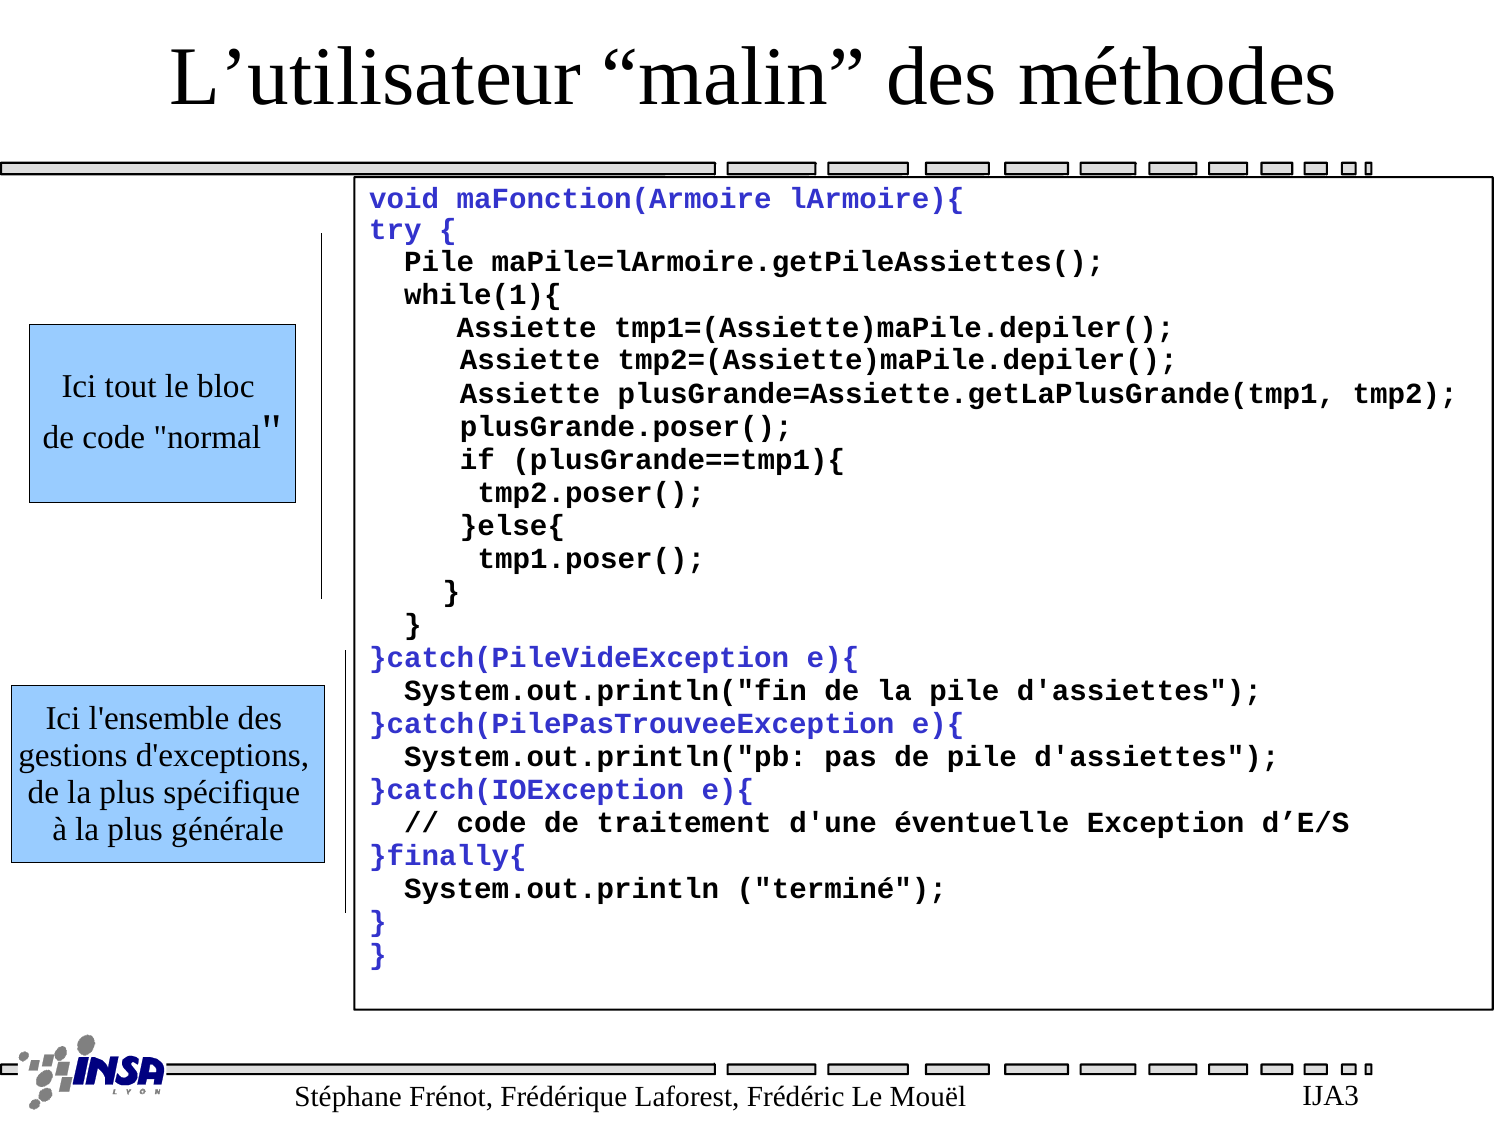

# L’utilisateur “malin” des méthodes
void maFonction(Armoire lArmoire){
try {
 Pile maPile=lArmoire.getPileAssiettes();
 while(1){
 Assiette tmp1=(Assiette)maPile.depiler();
	 Assiette tmp2=(Assiette)maPile.depiler();
	 Assiette plusGrande=Assiette.getLaPlusGrande(tmp1, tmp2);
	 plusGrande.poser();
	 if (plusGrande==tmp1){
	 tmp2.poser();
	 }else{
	 tmp1.poser();
	}
 }
}catch(PileVideException e){
 System.out.println("fin de la pile d'assiettes");
}catch(PilePasTrouveeException e){
 System.out.println("pb: pas de pile d'assiettes");
}catch(IOException e){
 // code de traitement d'une éventuelle Exception d’E/S
}finally{
 System.out.println ("terminé");
}
}
Ici tout le bloc
de code "normal"
Ici l'ensemble des
gestions d'exceptions,
de la plus spécifique
à la plus générale